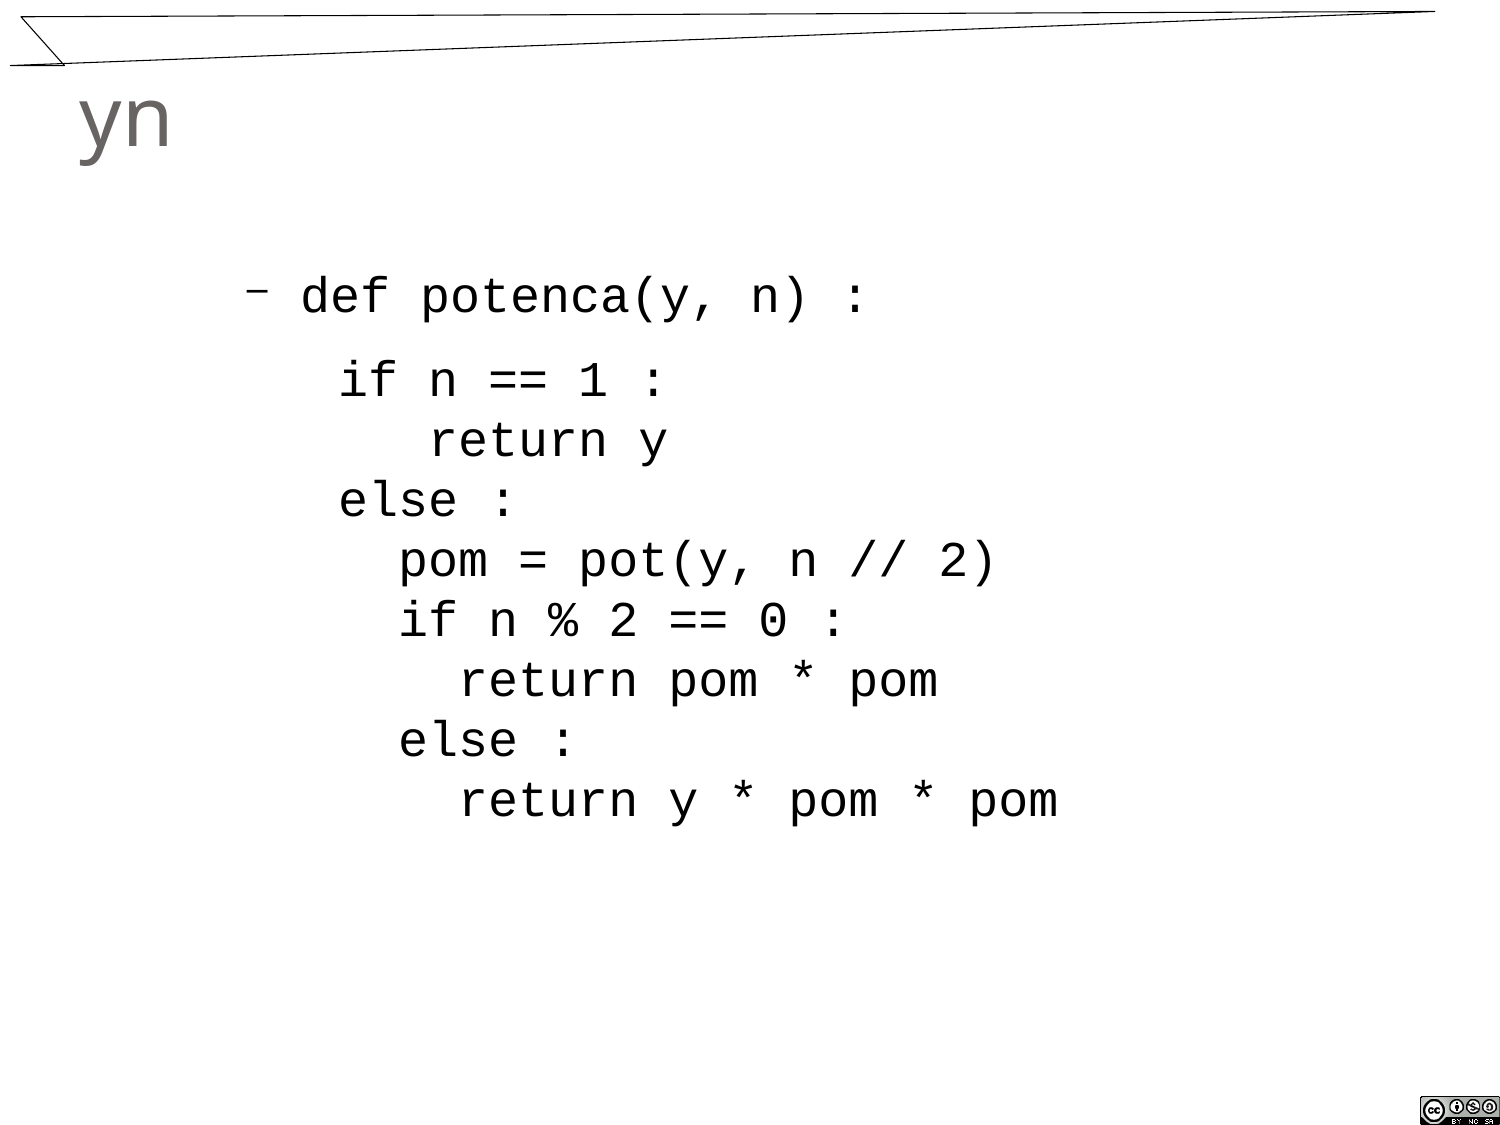

# yn
def potenca(y, n) :
if n == 1 :
 return y
else :
 pom = pot(y, n // 2)
 if n % 2 == 0 :
 return pom * pom
 else :
 return y * pom * pom